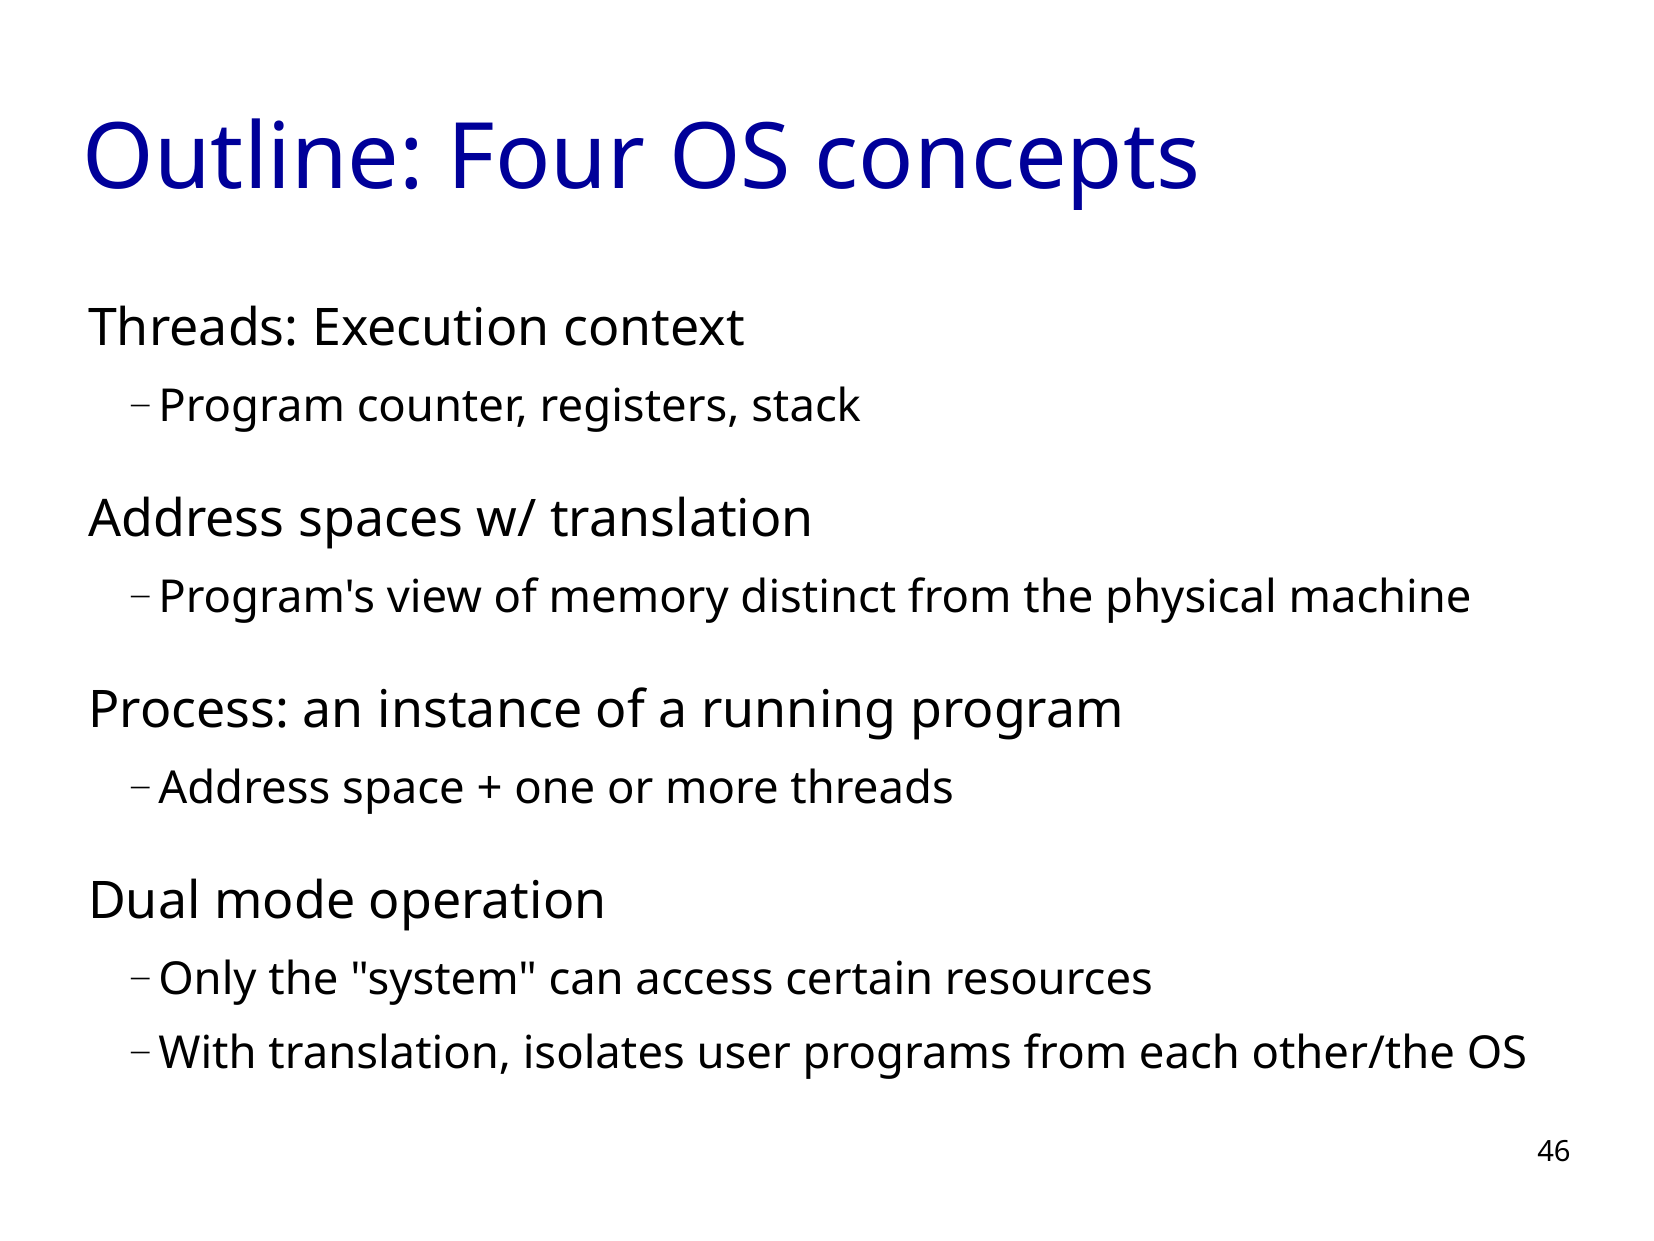

# Outline: Four OS concepts
Threads: Execution context
Program counter, registers, stack
Address spaces w/ translation
Program's view of memory distinct from the physical machine
Process: an instance of a running program
Address space + one or more threads
Dual mode operation
Only the "system" can access certain resources
With translation, isolates user programs from each other/the OS
46